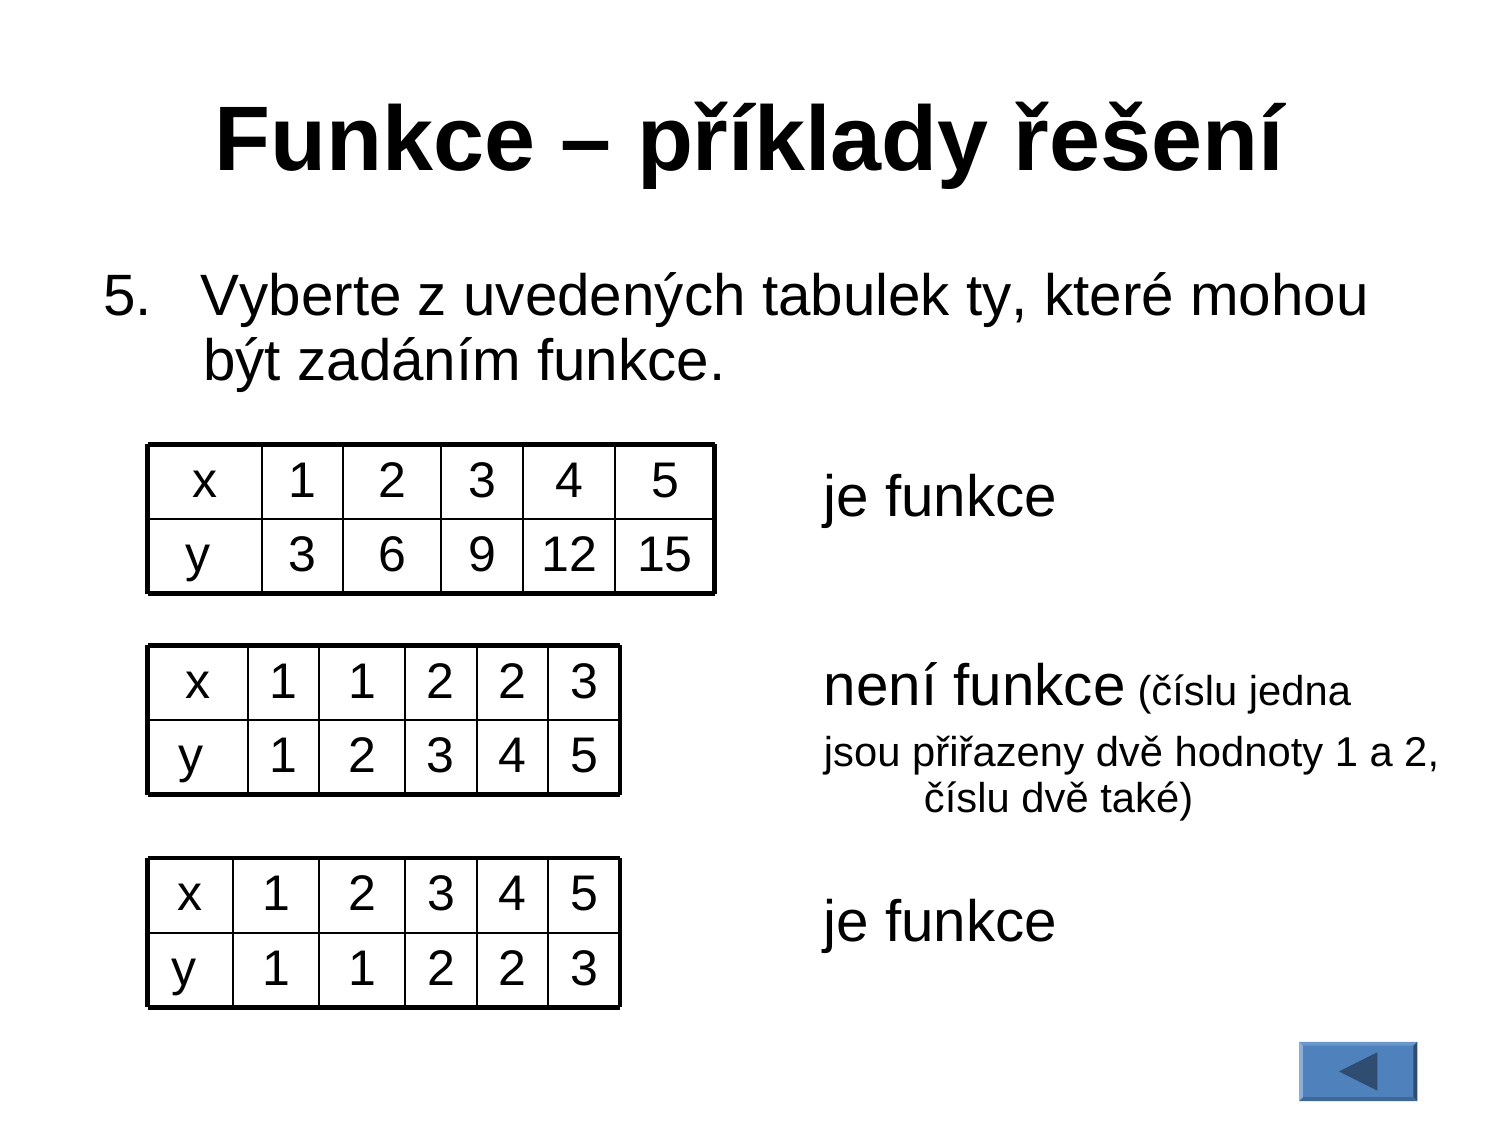

# Funkce – příklady řešení
5. Vyberte z uvedených tabulek ty, které mohou být zadáním funkce.
x
1
2
3
4
5
y
3
6
9
12
15
je funkce
x
1
1
2
2
3
y
1
2
3
4
5
není funkce (číslu jedna
jsou přiřazeny dvě hodnoty 1 a 2, číslu dvě také)
x
1
2
3
4
5
y
1
1
2
2
3
je funkce